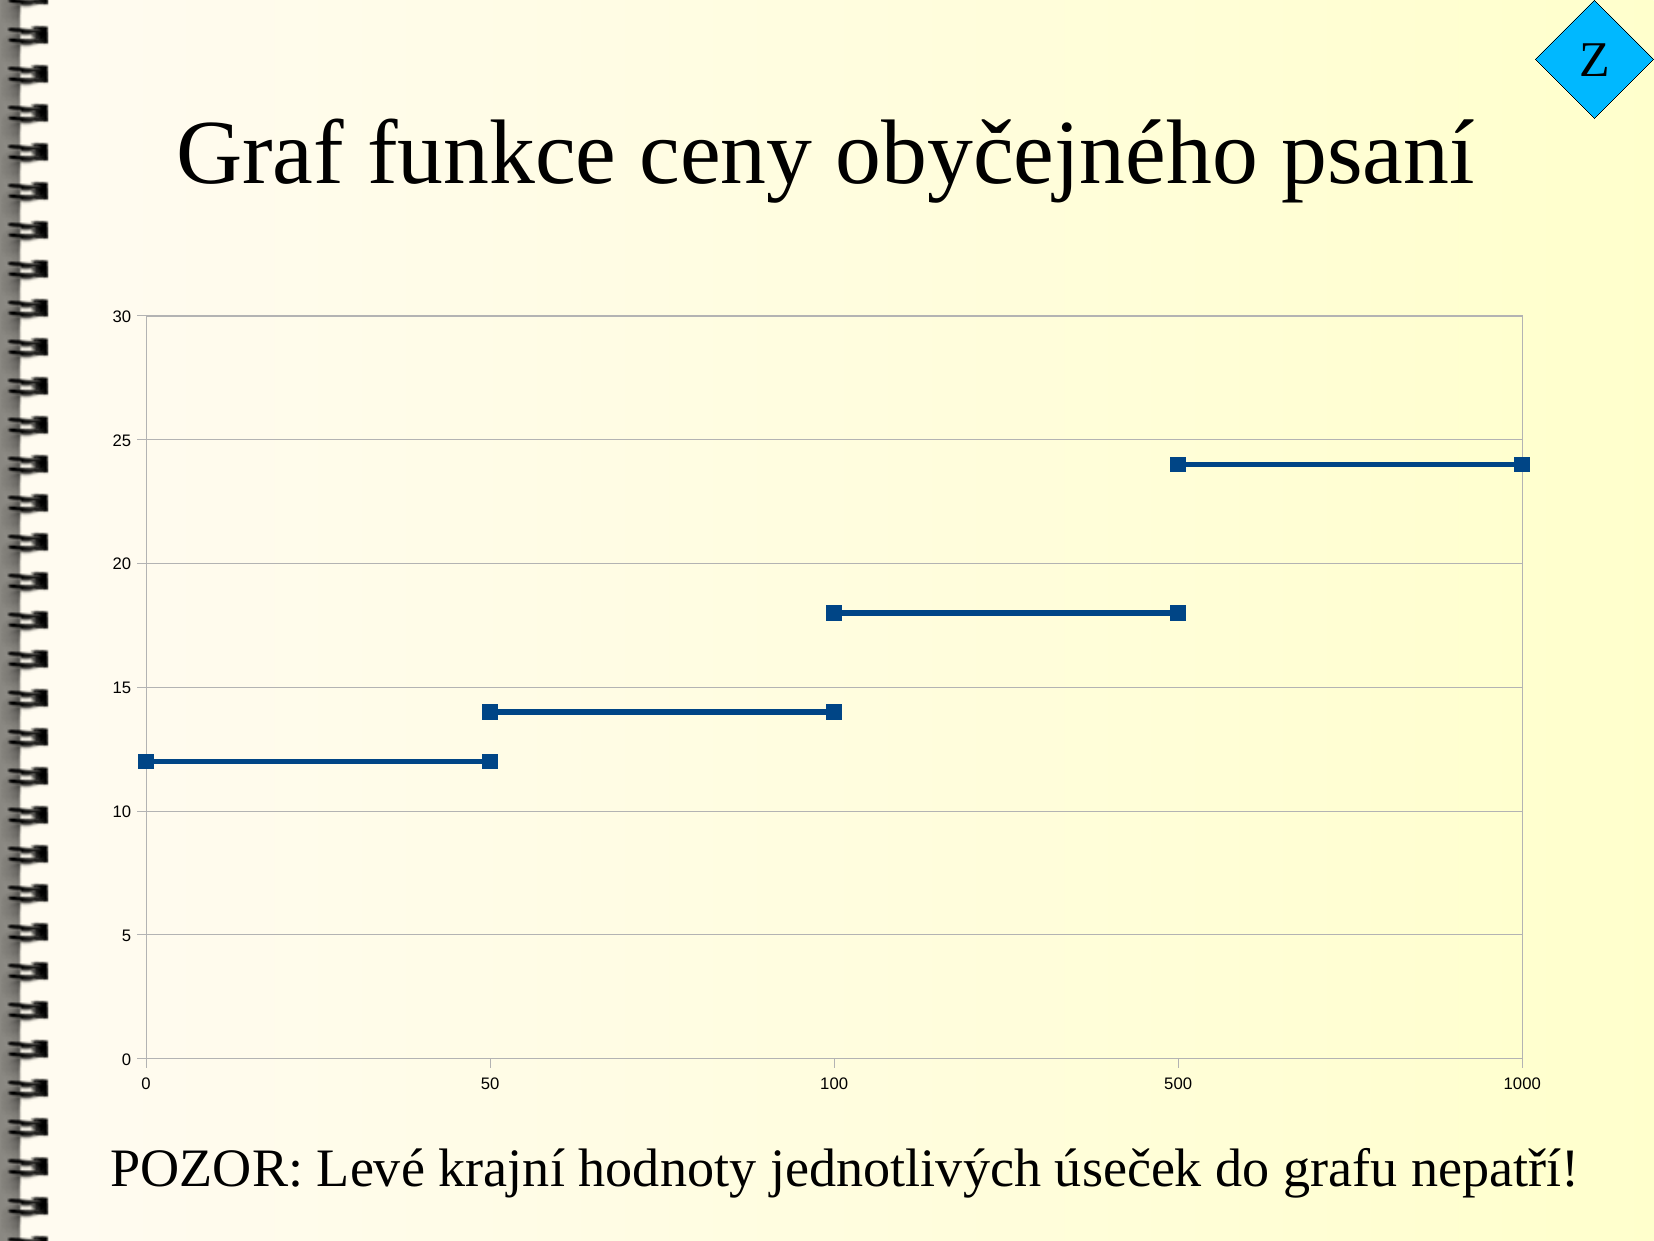

Z
# Graf funkce ceny obyčejného psaní
### Chart
| Category | | Sloupec 1 | | |
|---|---|---|---|---|
| 0 | 12.0 | None | None | None |
| 50 | 12.0 | 14.0 | None | None |
| 100 | None | 14.0 | 18.0 | None |
| 500 | None | None | 18.0 | 24.0 |
| 1000 | None | None | None | 24.0 |POZOR: Levé krajní hodnoty jednotlivých úseček do grafu nepatří!